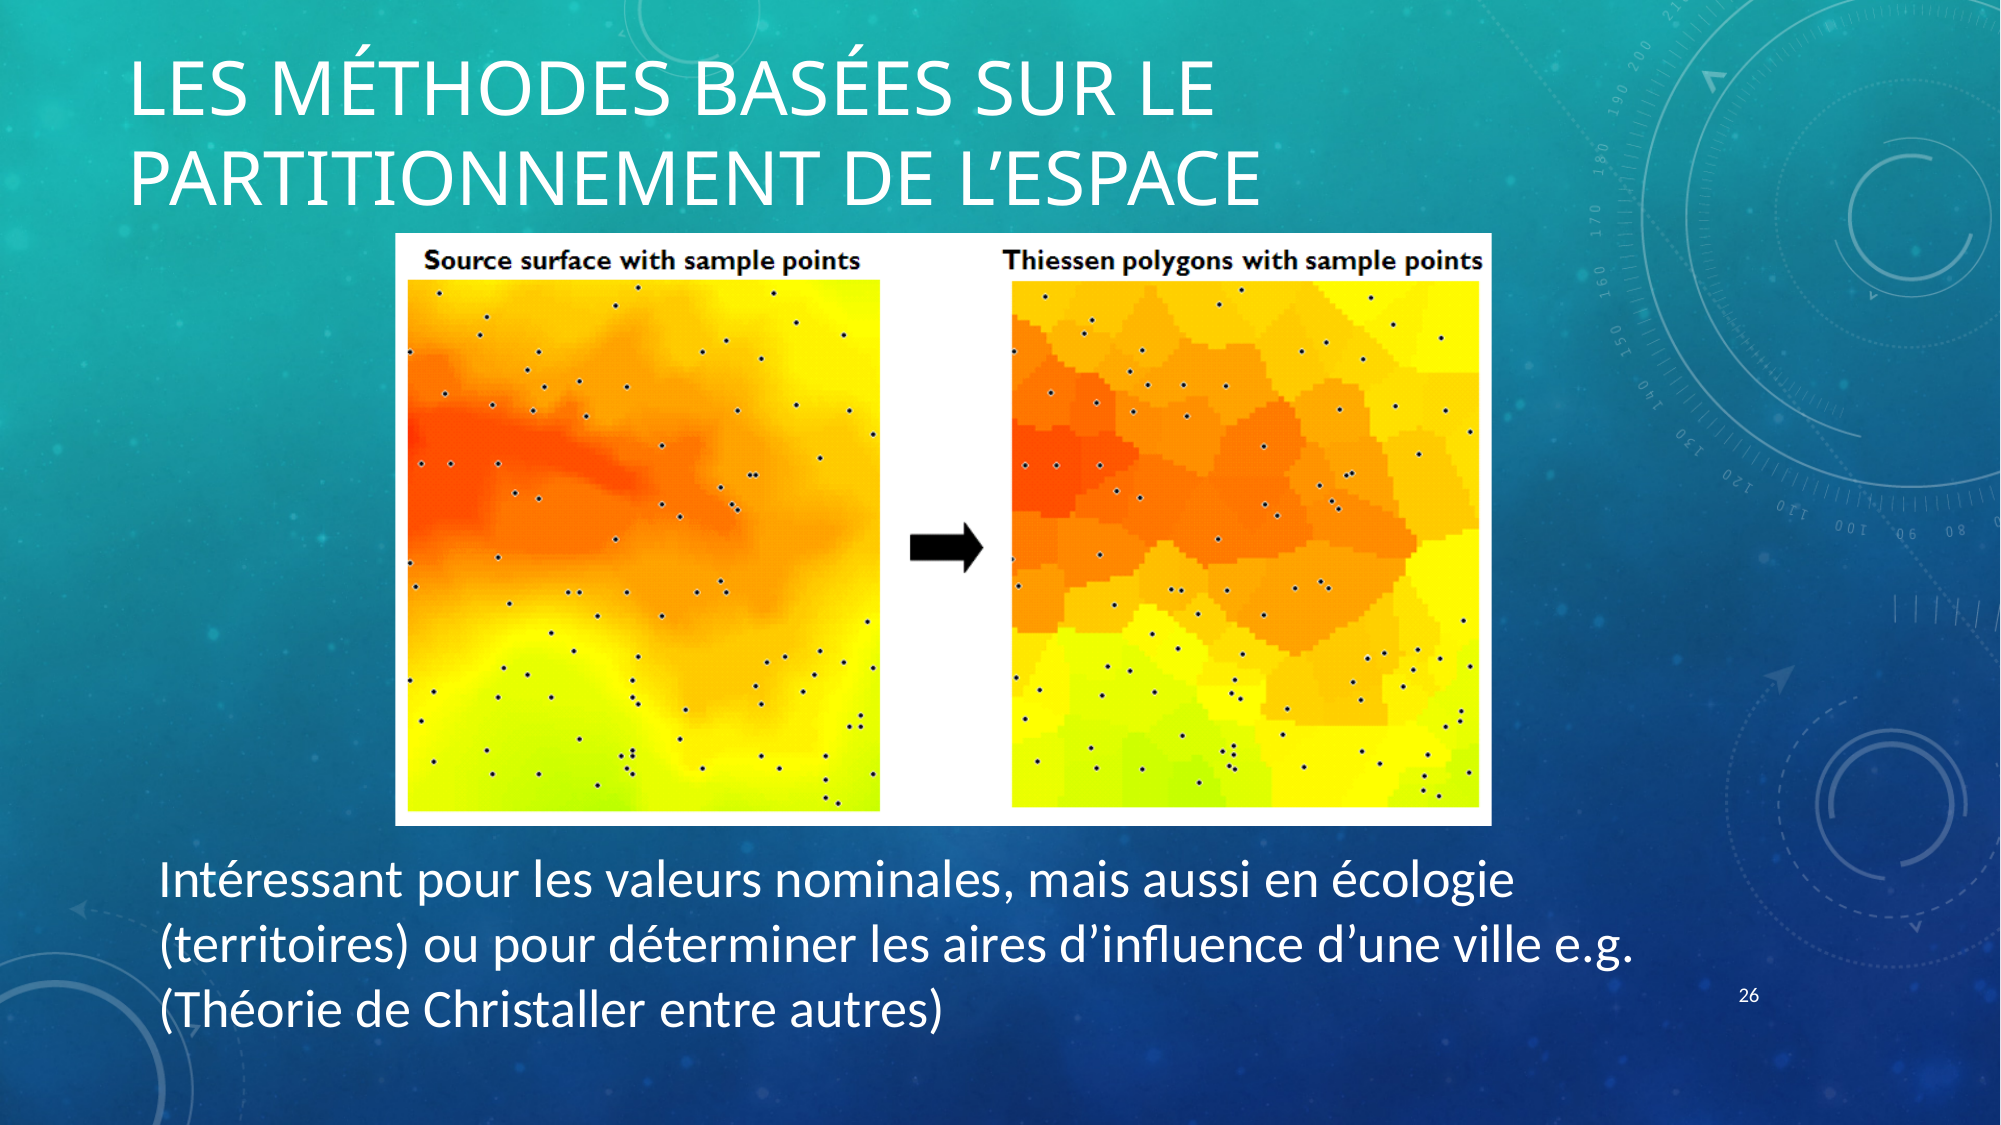

# LES MÉTHODES BASÉES SUR LE PARTITIONNEMENT DE L’ESPACE
Intéressant pour les valeurs nominales, mais aussi en écologie (territoires) ou pour déterminer les aires d’influence d’une ville e.g. (Théorie de Christaller entre autres)